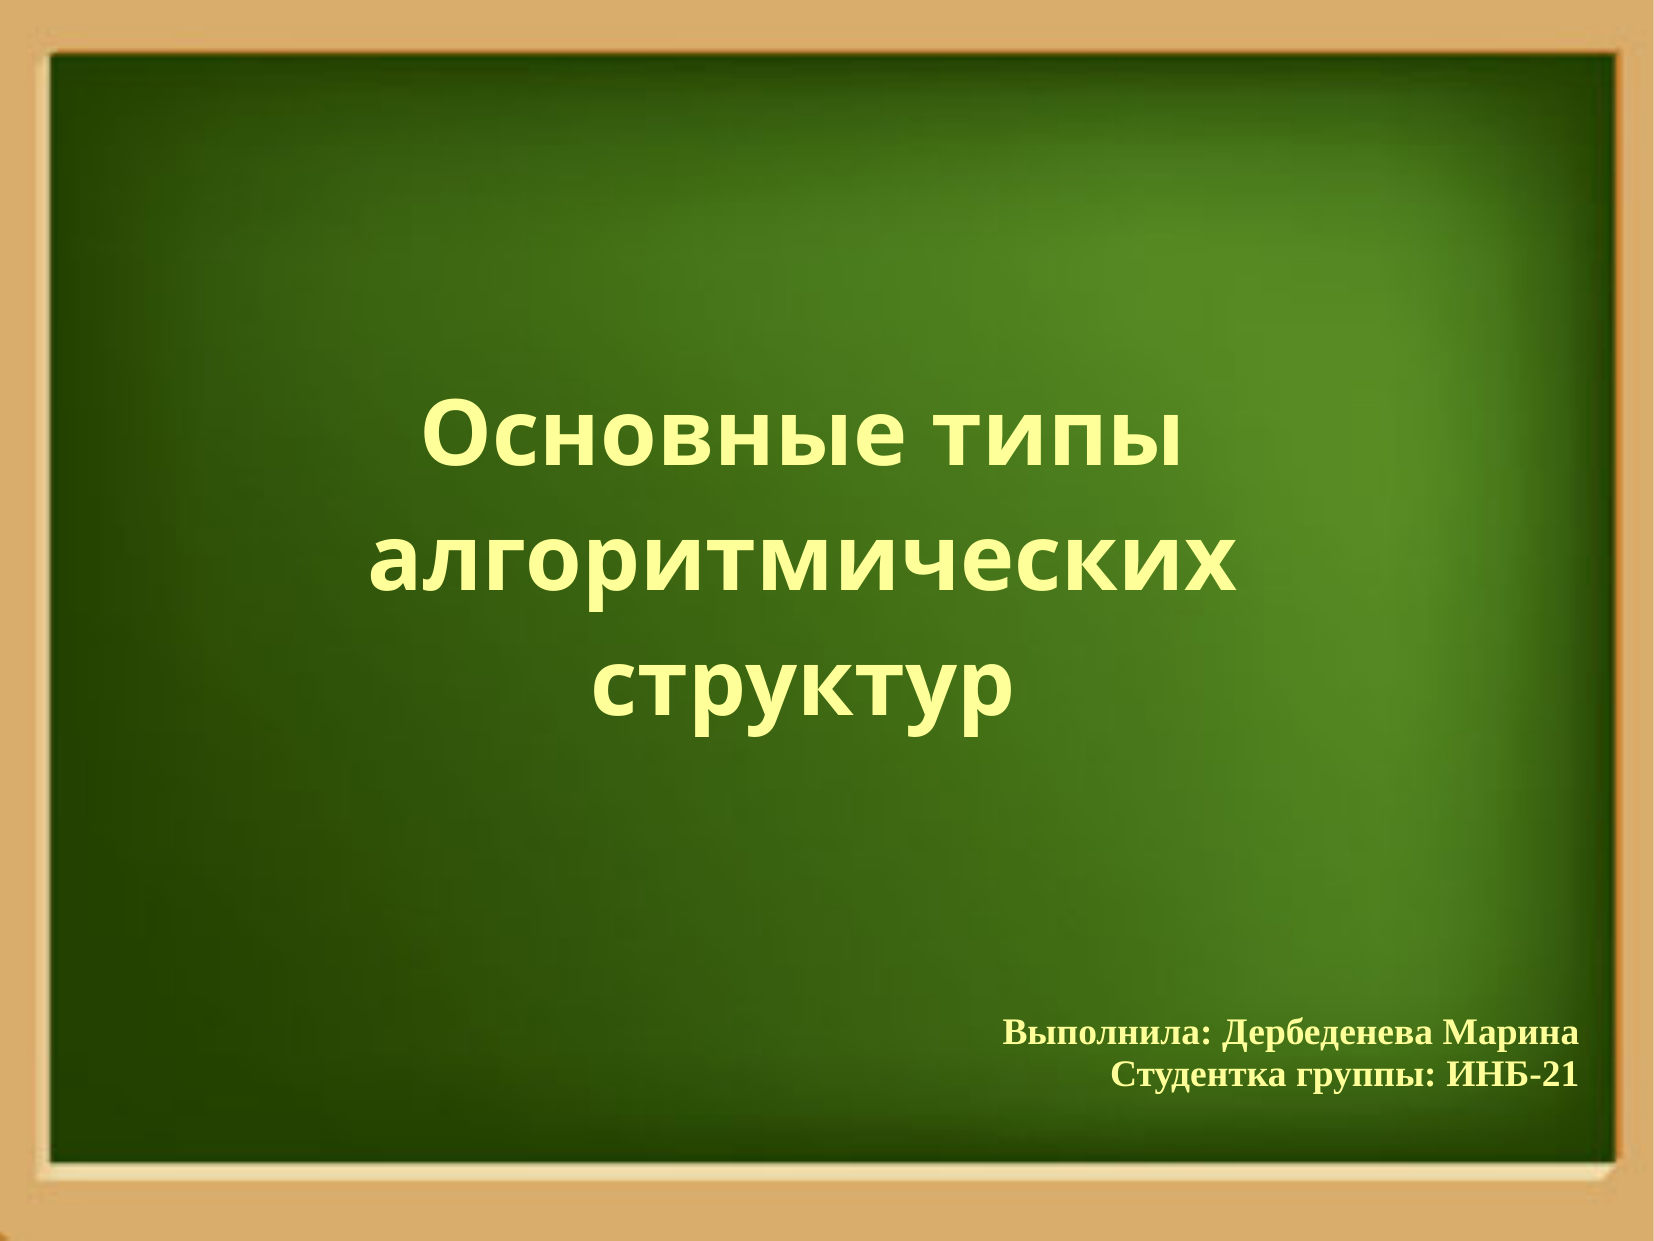

# Основные типы алгоритмических структур
Выполнила: Дербеденева Марина
Студентка группы: ИНБ-21